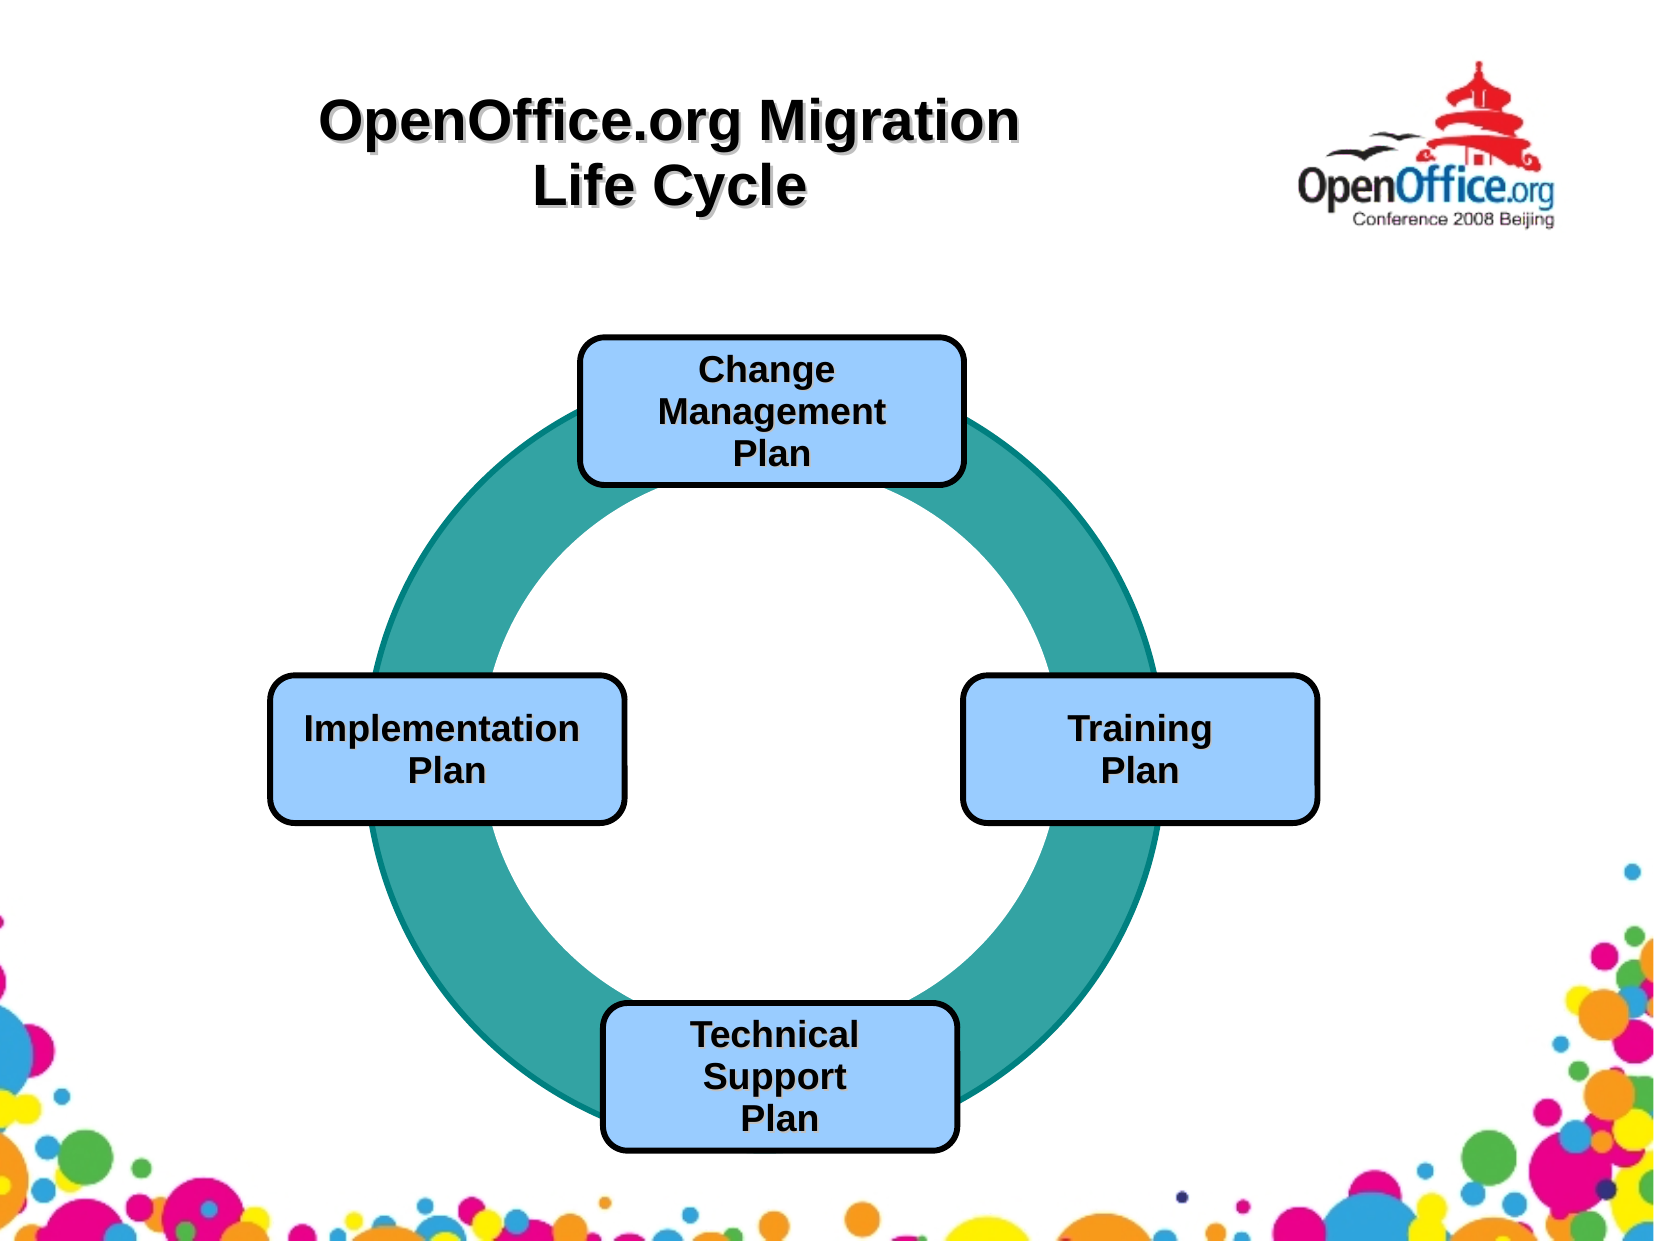

# OpenOffice.org Migration Life Cycle
Change
Management
Plan
Implementation
Plan
Training
Plan
Technical
Support
Plan